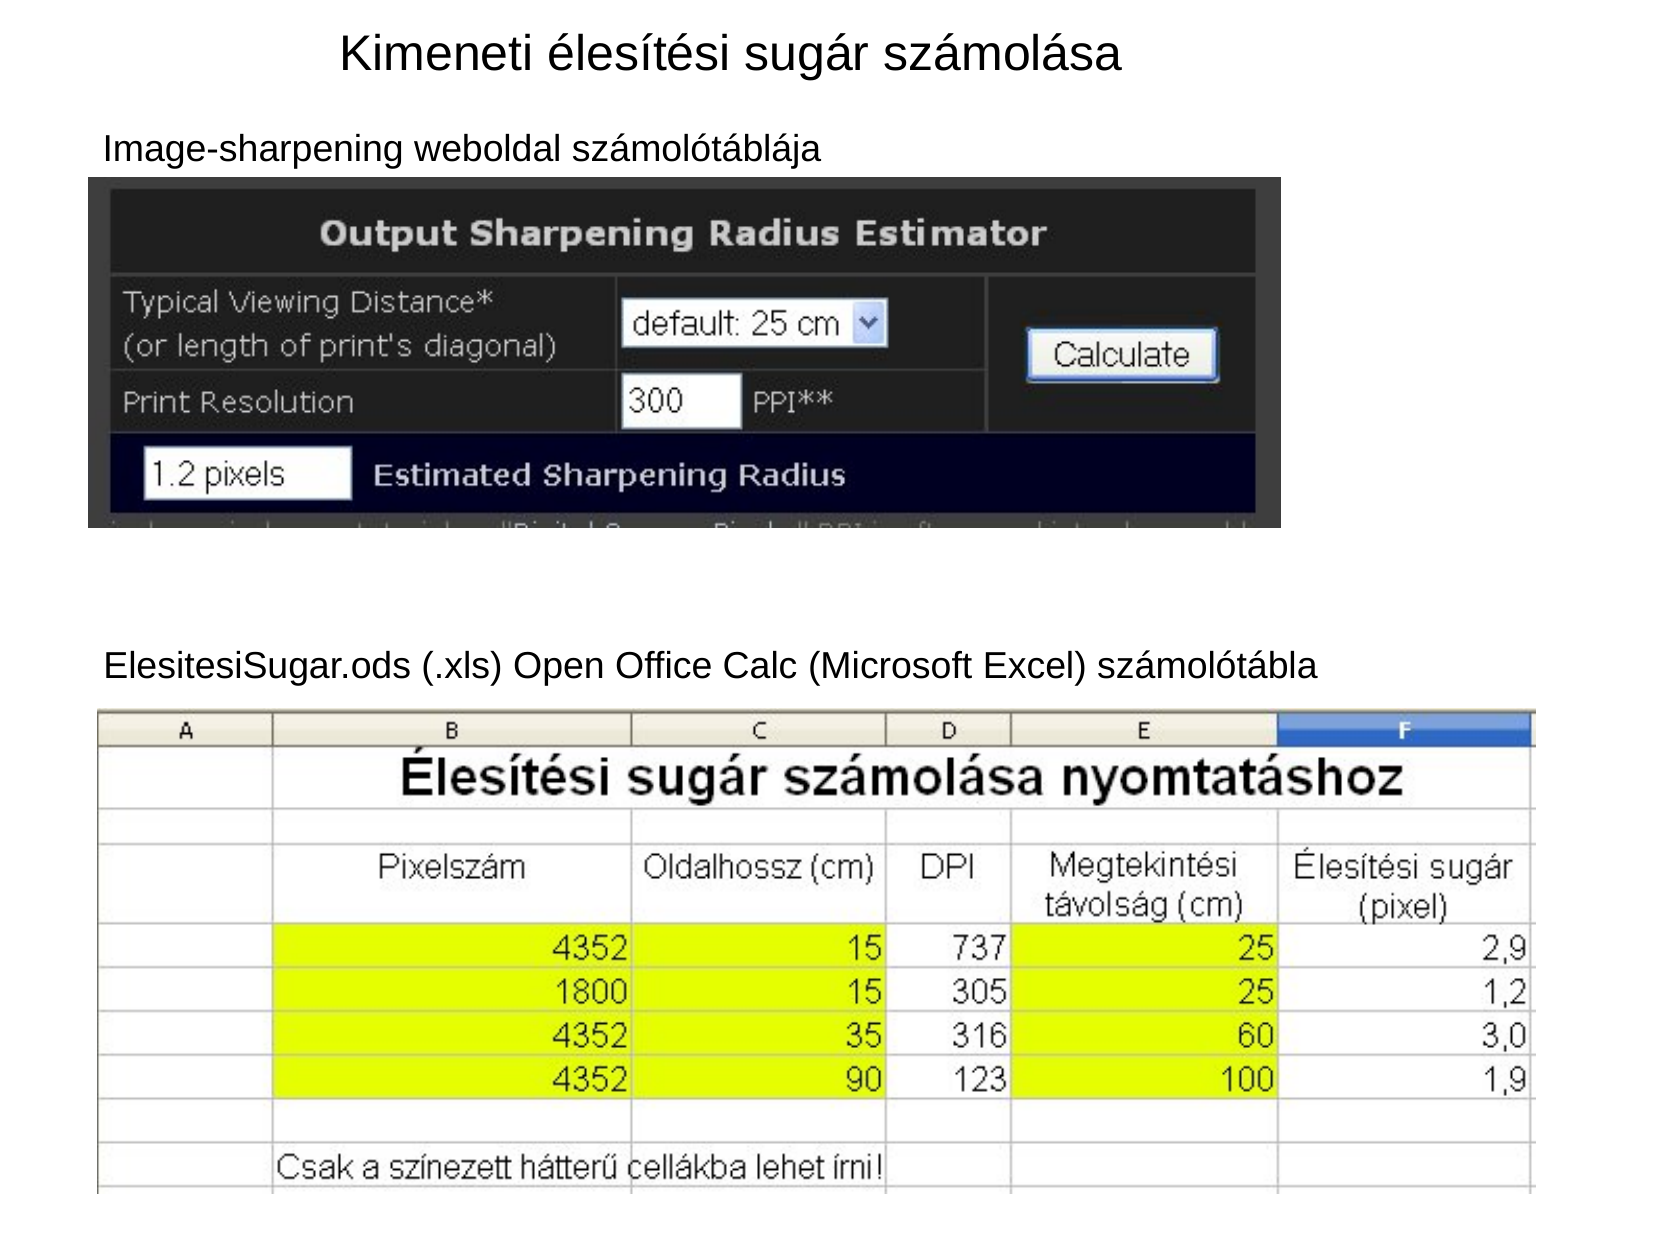

Kimeneti élesítési sugár számolása
Image-sharpening weboldal számolótáblája
ElesitesiSugar.ods (.xls) Open Office Calc (Microsoft Excel) számolótábla